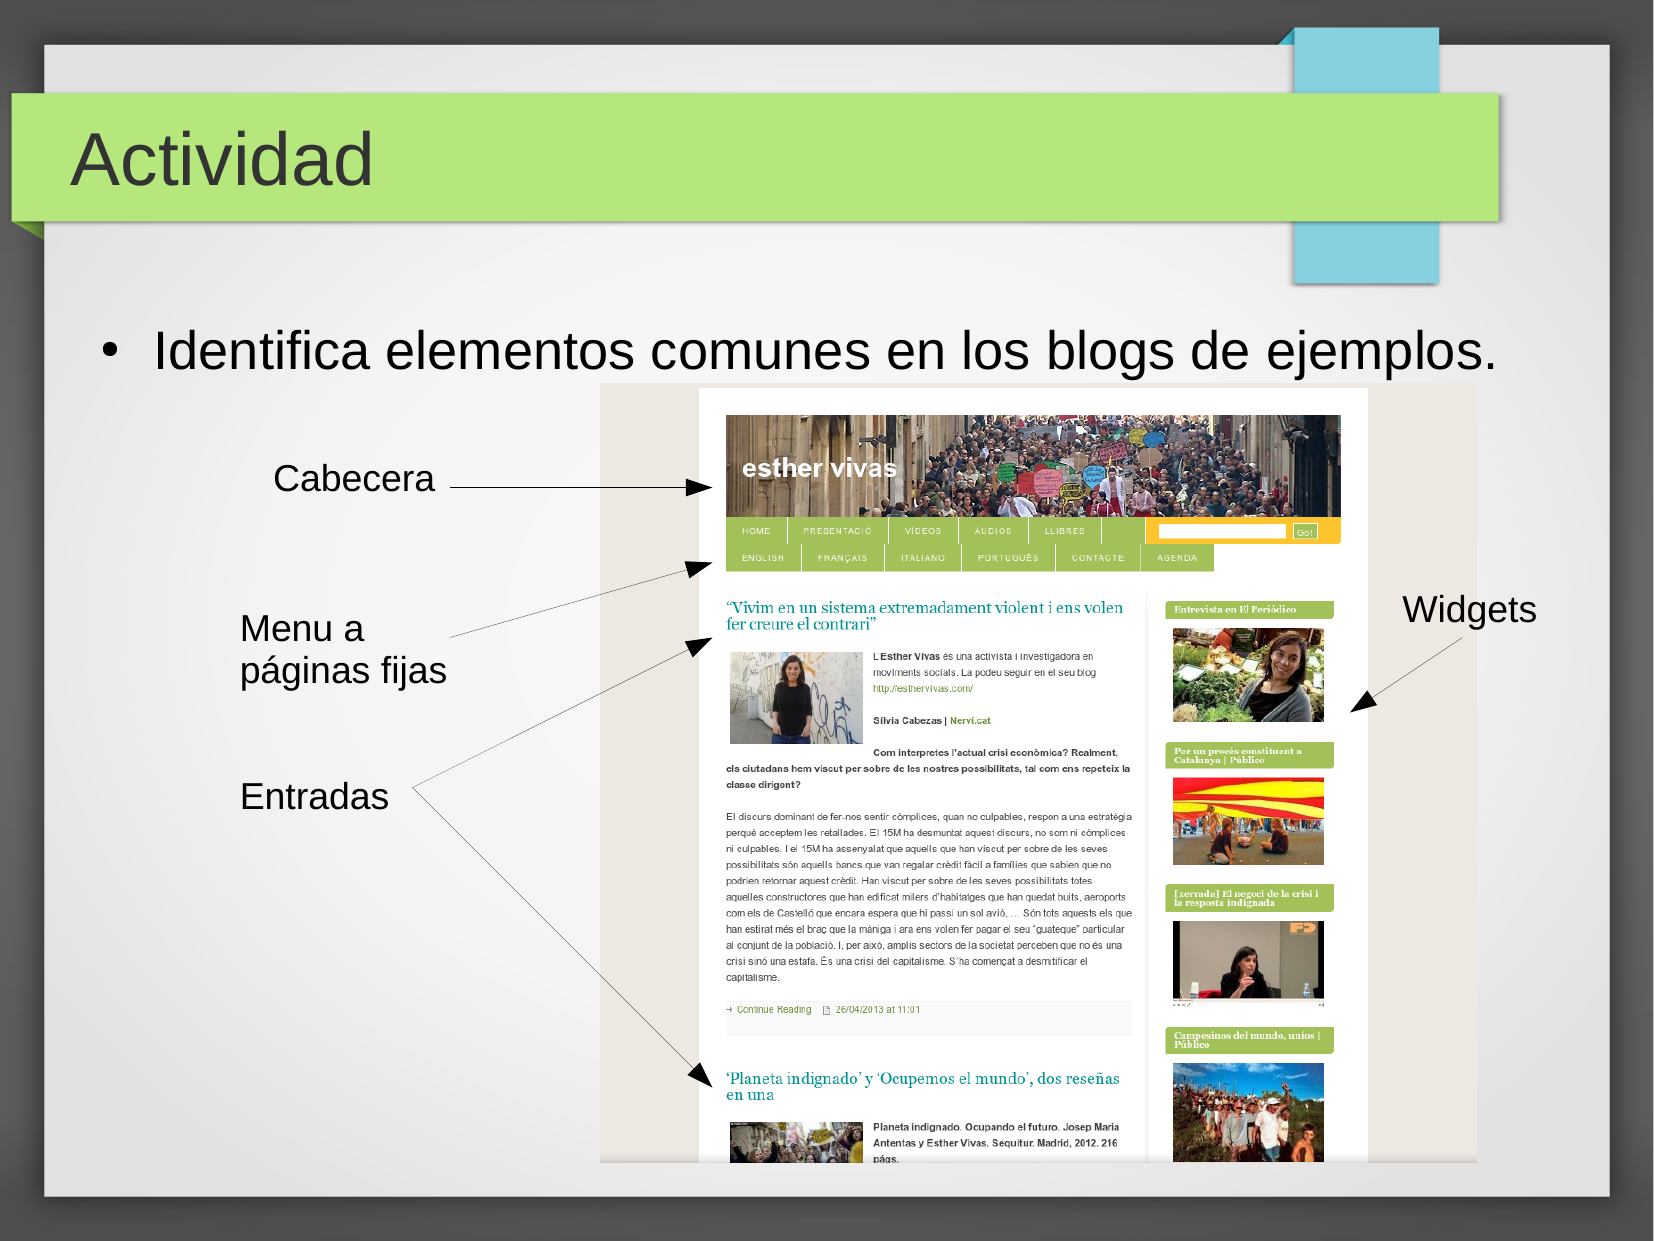

# Actividad
Identifica elementos comunes en los blogs de ejemplos.
Cabecera
Widgets
Menu a
páginas fijas
Entradas